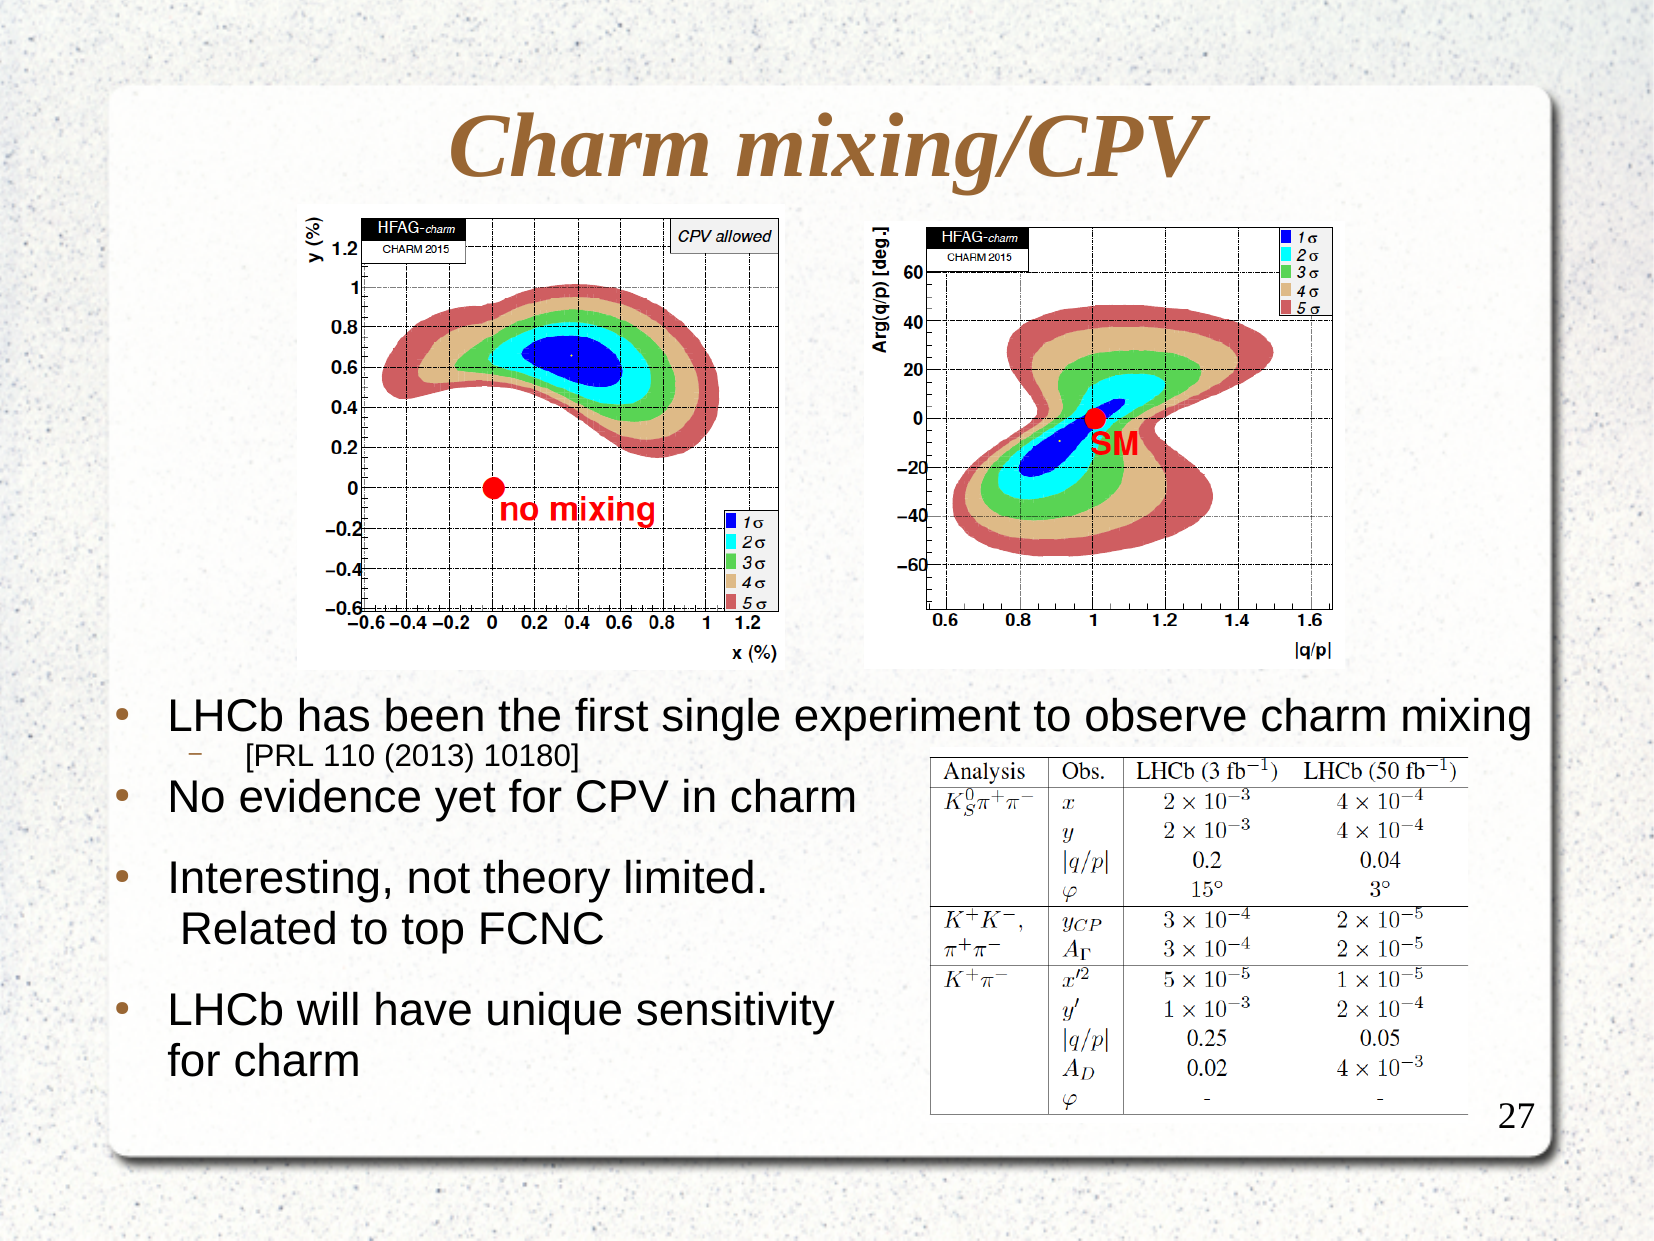

# Charm mixing/CPV
LHCb has been the first single experiment to observe charm mixing
No evidence yet for CPV in charm
Interesting, not theory limited.
 Related to top FCNC
LHCb will have unique sensitivity
for charm
 [PRL 110 (2013) 10180]
27